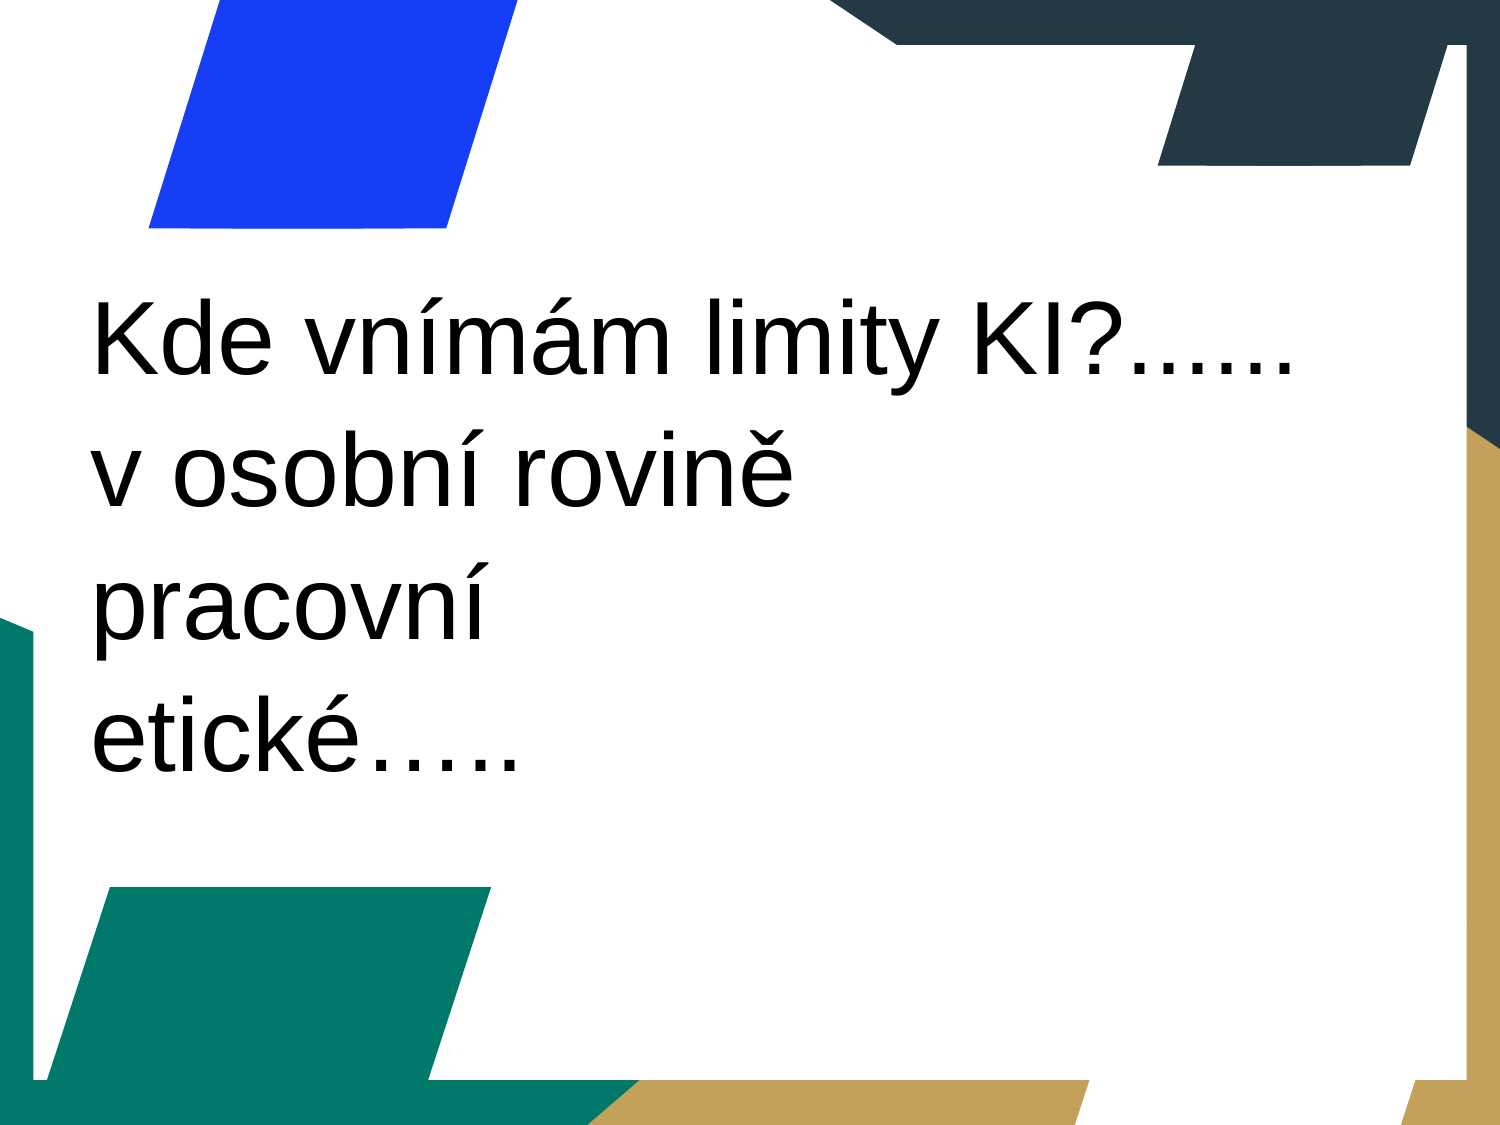

#
Kde vnímám limity KI?......
v osobní rovině
pracovní
etické…..